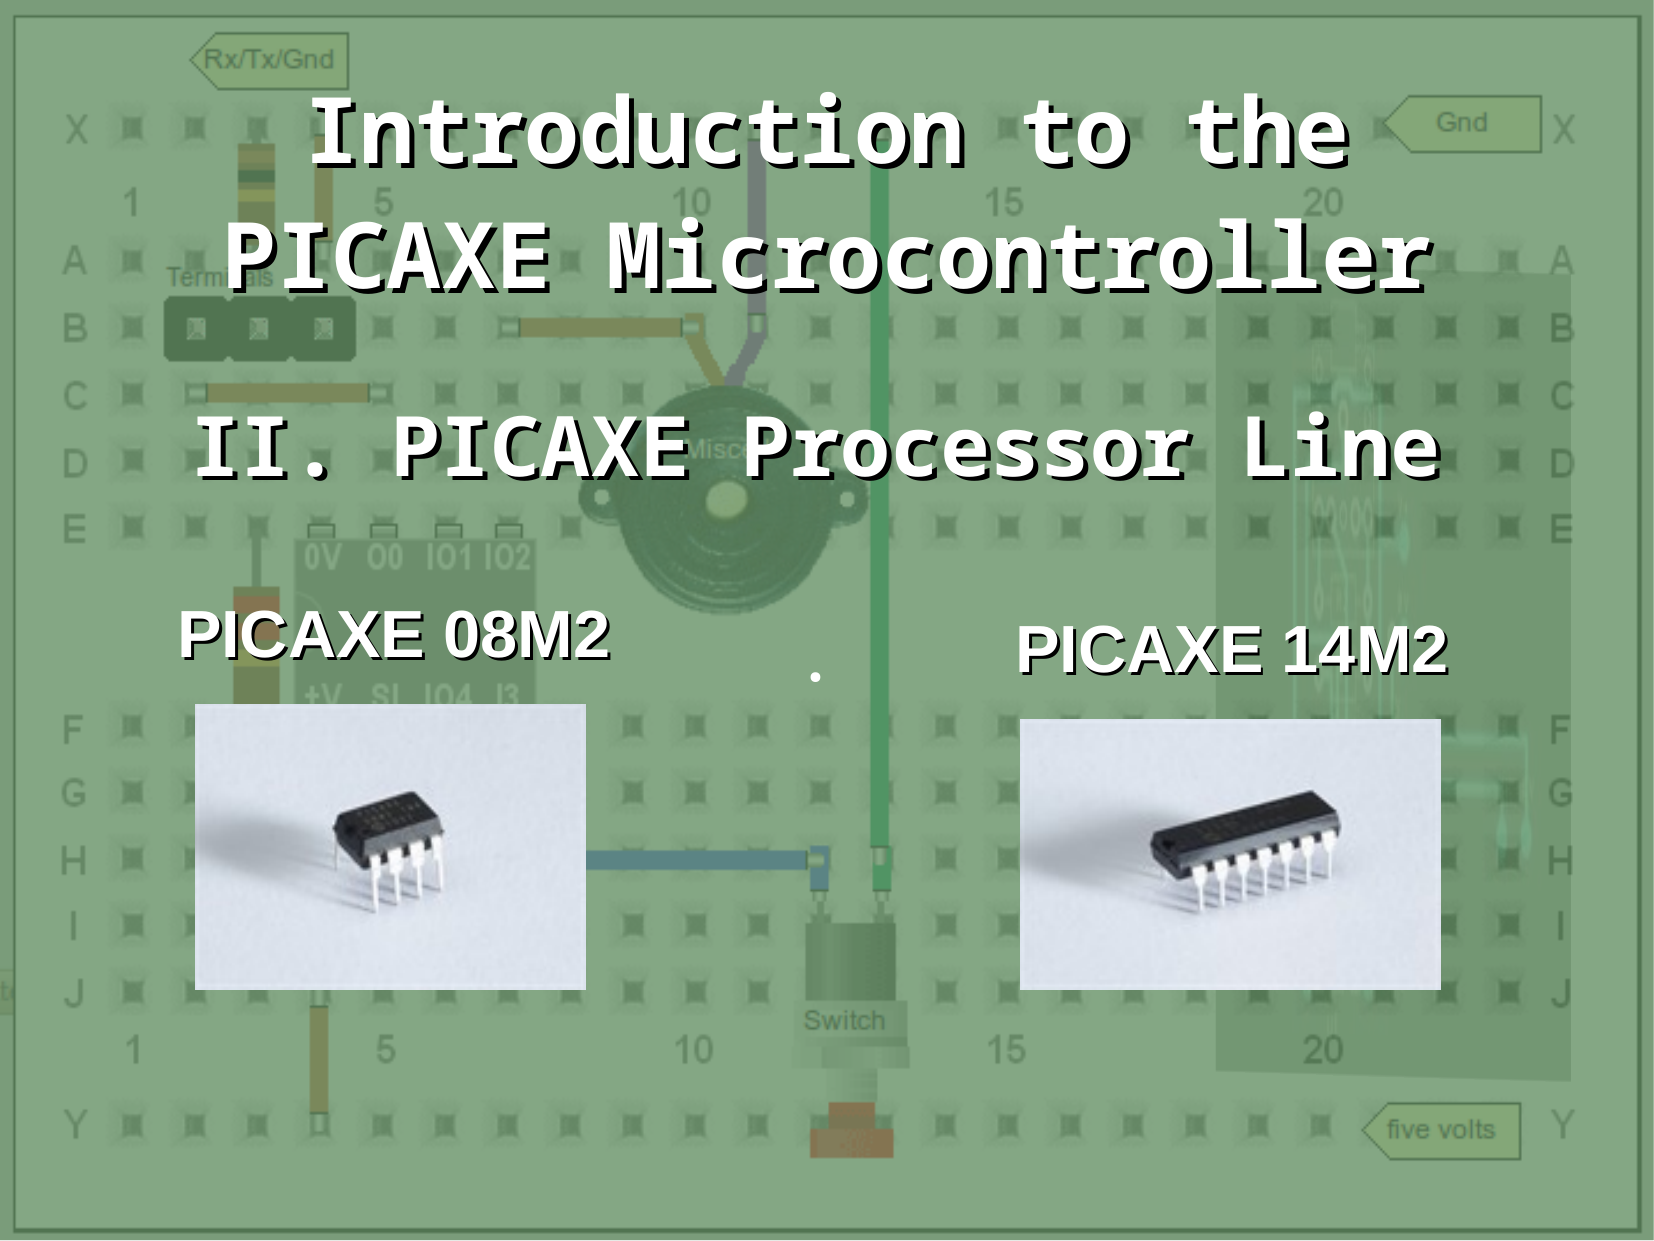

# Introduction to the PICAXE Microcontroller
II. PICAXE Processor Line
PICAXE 08M2
PICAXE 14M2